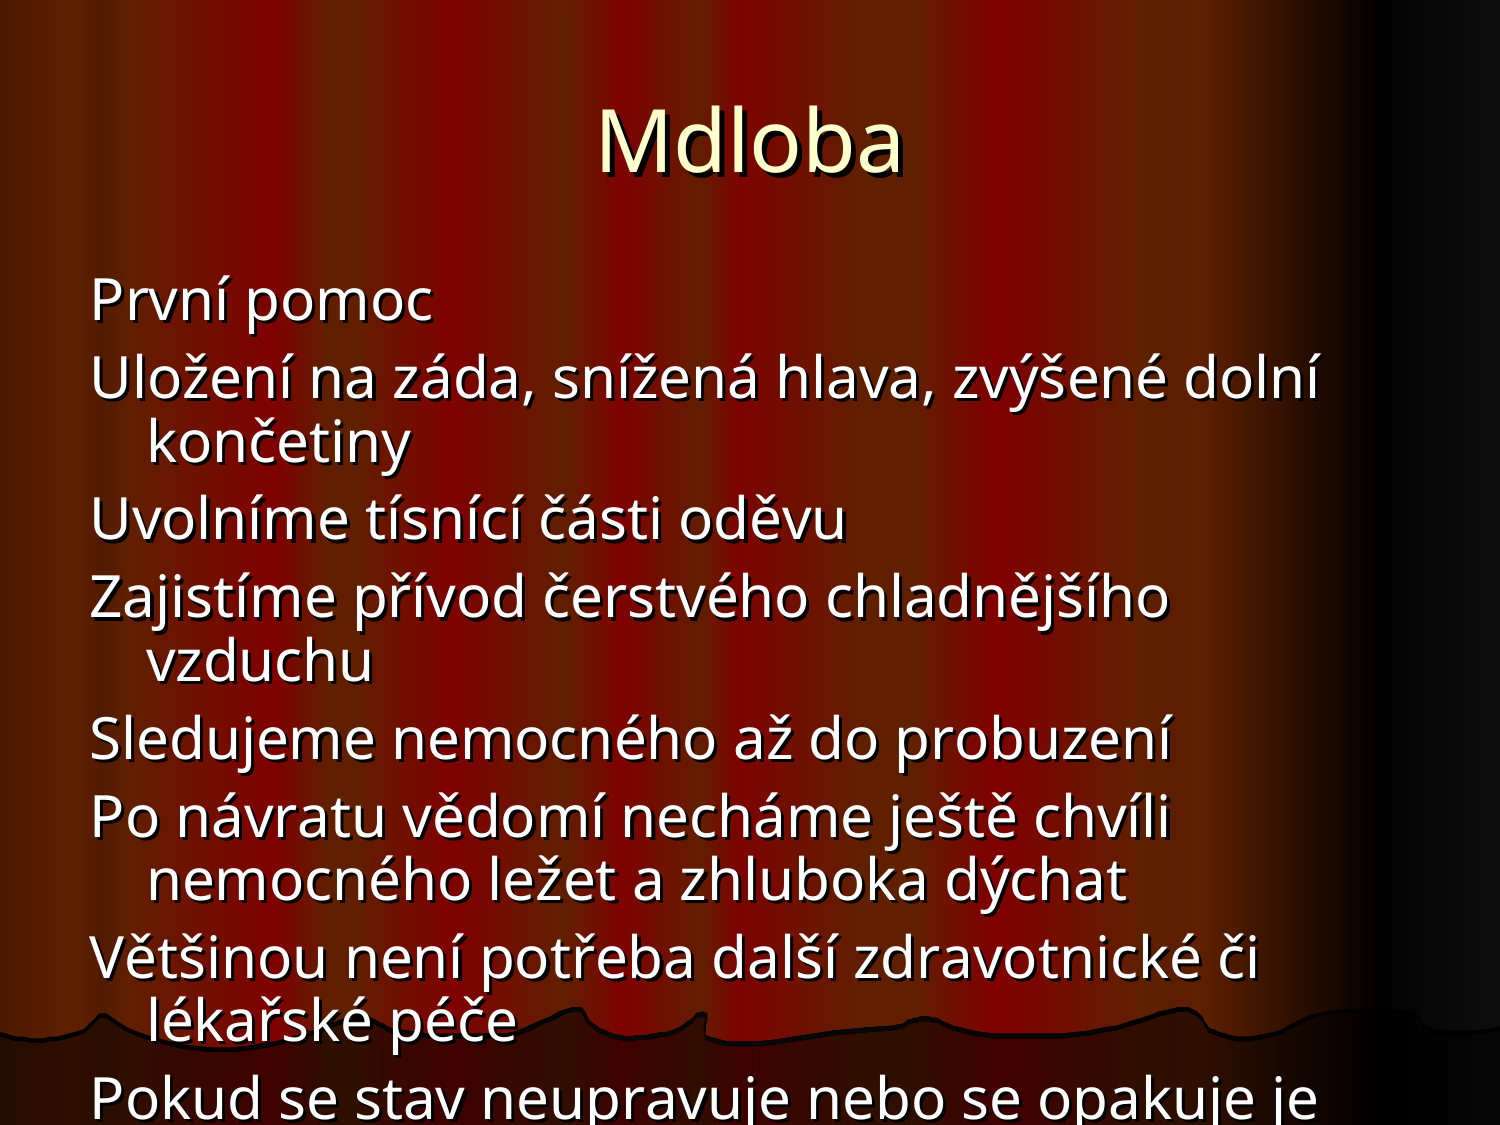

# Mdloba
První pomoc
Uložení na záda, snížená hlava, zvýšené dolní končetiny
Uvolníme tísnící části oděvu
Zajistíme přívod čerstvého chladnějšího vzduchu
Sledujeme nemocného až do probuzení
Po návratu vědomí necháme ještě chvíli nemocného ležet a zhluboka dýchat
Většinou není potřeba další zdravotnické či lékařské péče
Pokud se stav neupravuje nebo se opakuje je třeba myslet na jinou příčinu! – vnitřní krvácení (mimoděložní těhotenství, žaludeční vřed atd)